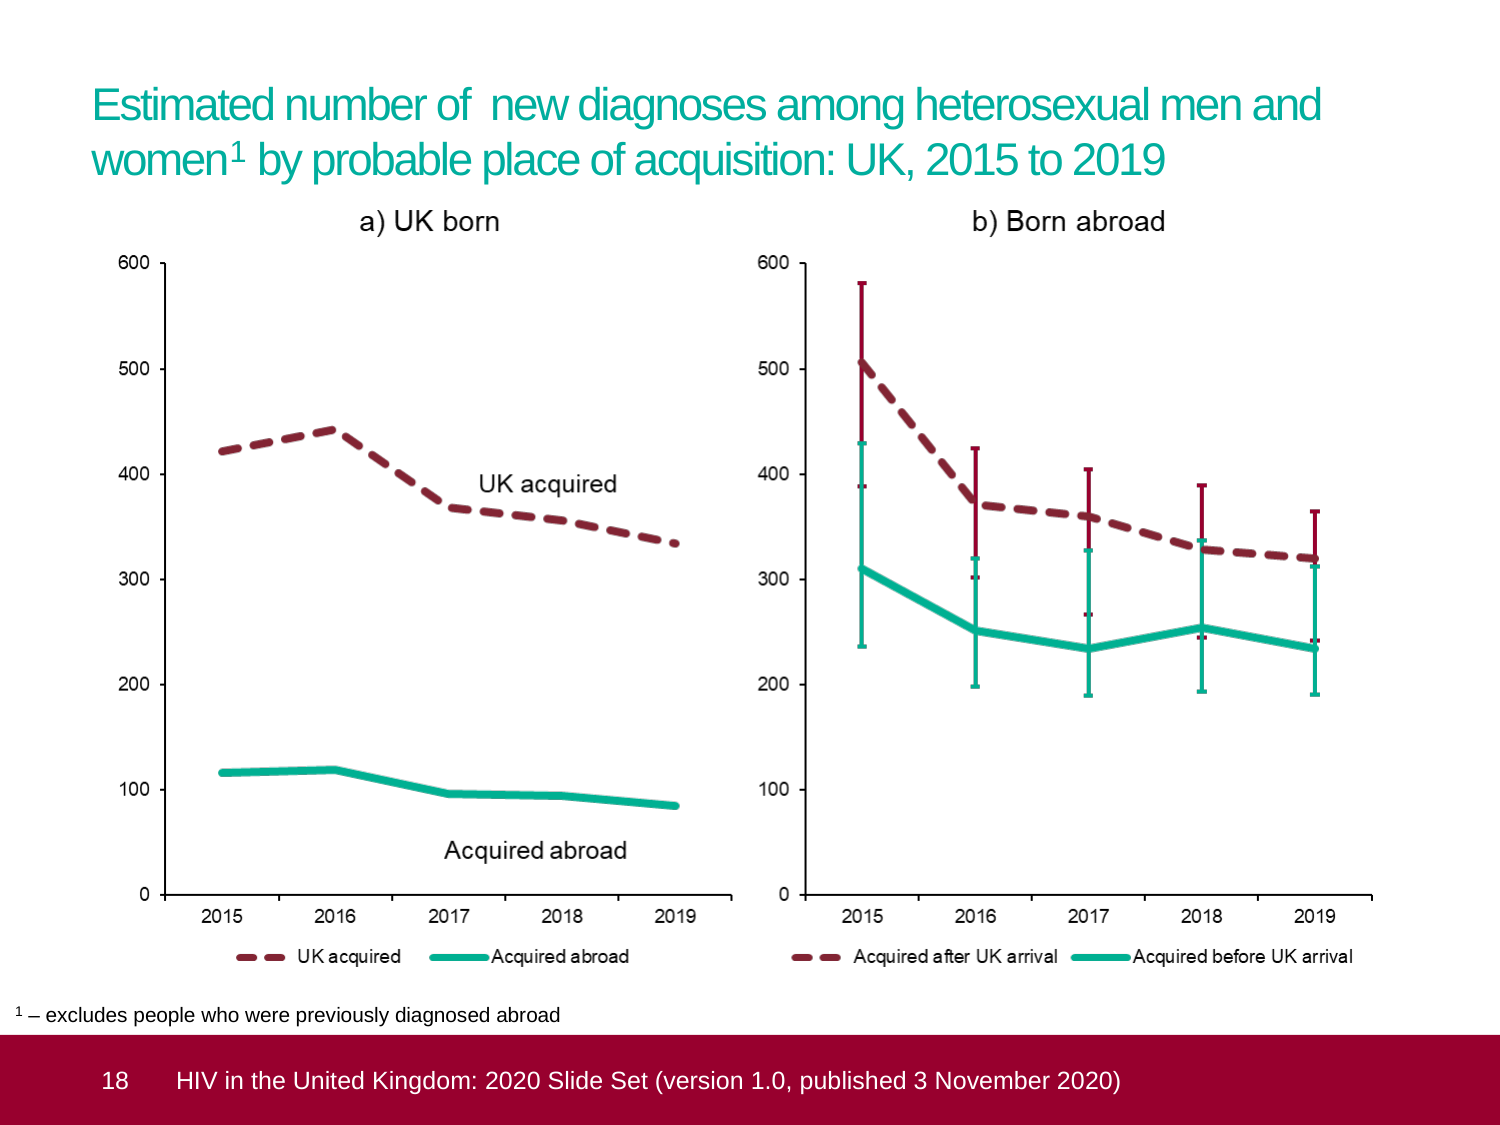

# Estimated number of new diagnoses among heterosexual men and women1 by probable place of acquisition: UK, 2015 to 2019
1 – excludes people who were previously diagnosed abroad
 2
HIV in the United Kingdom: 2020 Slide Set (version 1.0, published 3 November 2020)